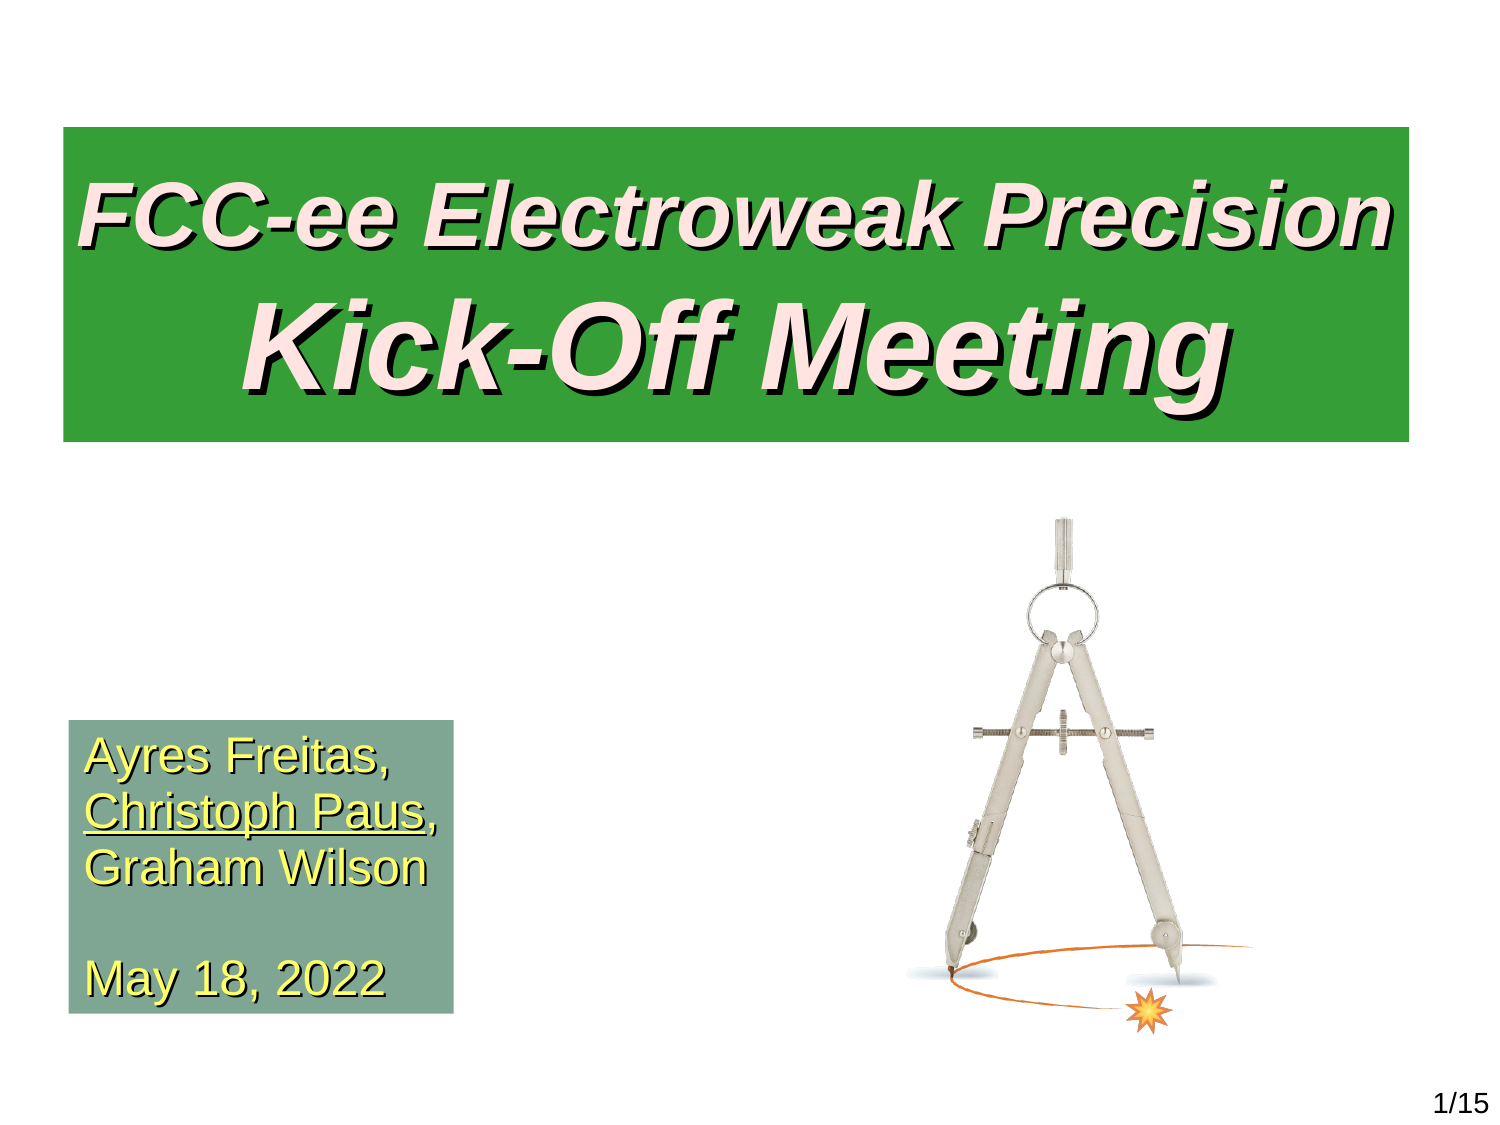

# FCC-ee Electroweak Precision Kick-Off Meeting
Ayres Freitas,
Christoph Paus,
Graham Wilson
May 18, 2022